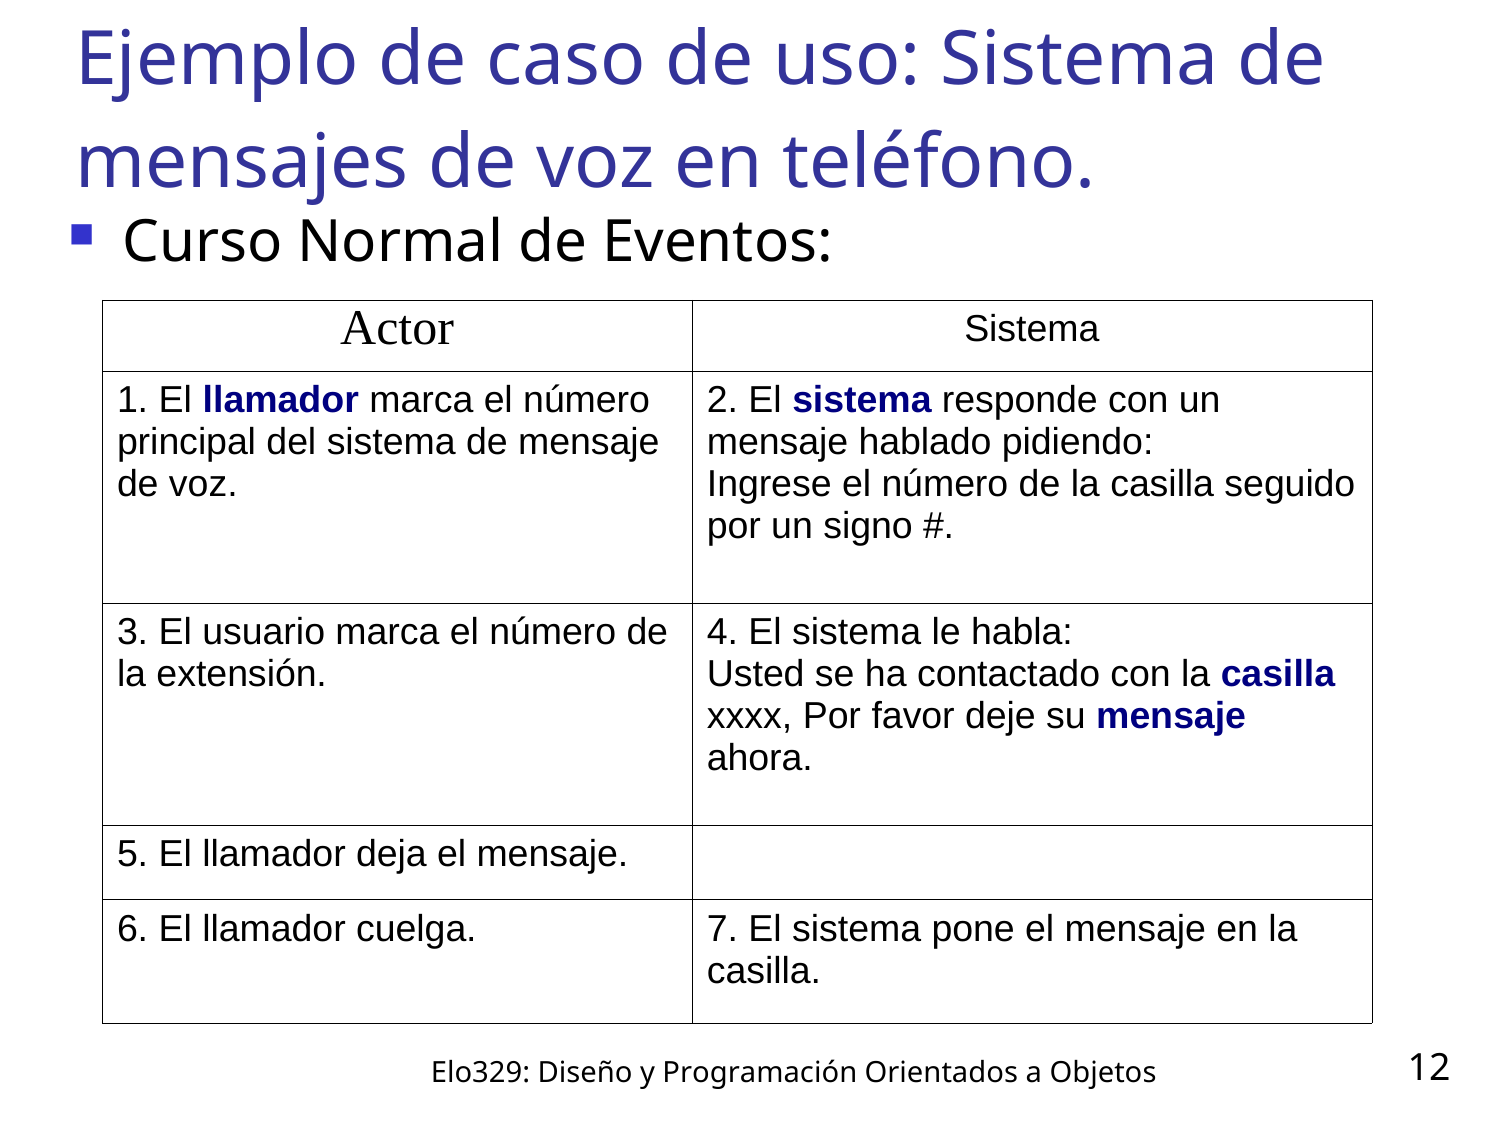

# Ejemplo de caso de uso: Sistema de mensajes de voz en teléfono.
Curso Normal de Eventos:
| Actor | Sistema |
| --- | --- |
| 1. El llamador marca el número principal del sistema de mensaje de voz. | 2. El sistema responde con un mensaje hablado pidiendo: Ingrese el número de la casilla seguido por un signo #. |
| 3. El usuario marca el número de la extensión. | 4. El sistema le habla: Usted se ha contactado con la casilla xxxx, Por favor deje su mensaje ahora. |
| 5. El llamador deja el mensaje. | |
| 6. El llamador cuelga. | 7. El sistema pone el mensaje en la casilla. |
12